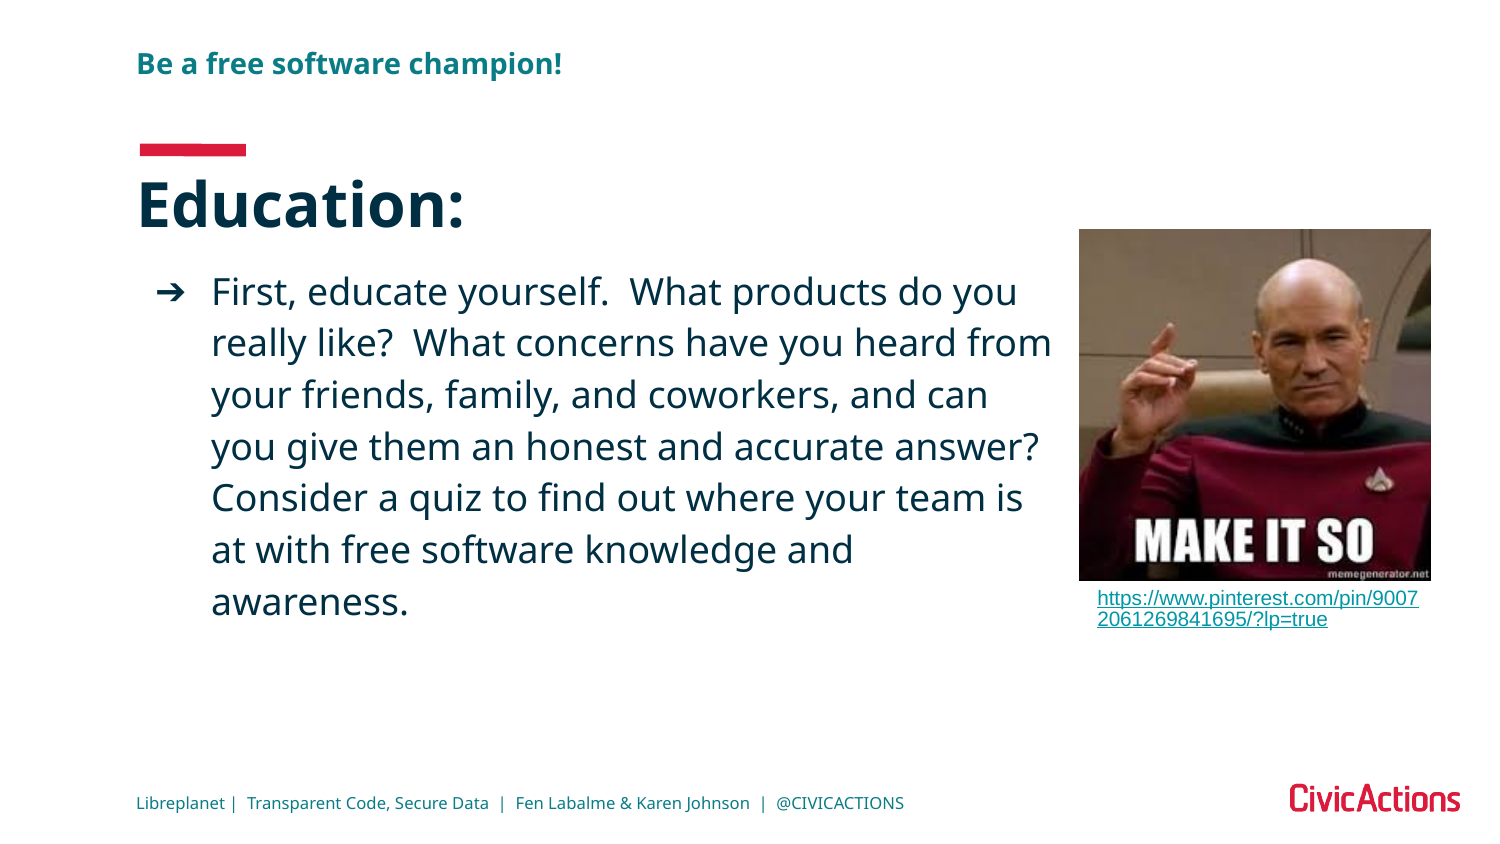

# Be a free software champion!
Education:
First, educate yourself. What products do you really like? What concerns have you heard from your friends, family, and coworkers, and can you give them an honest and accurate answer? Consider a quiz to find out where your team is at with free software knowledge and awareness.
https://www.pinterest.com/pin/90072061269841695/?lp=true
Libreplanet | Transparent Code, Secure Data | Fen Labalme & Karen Johnson | @CIVICACTIONS